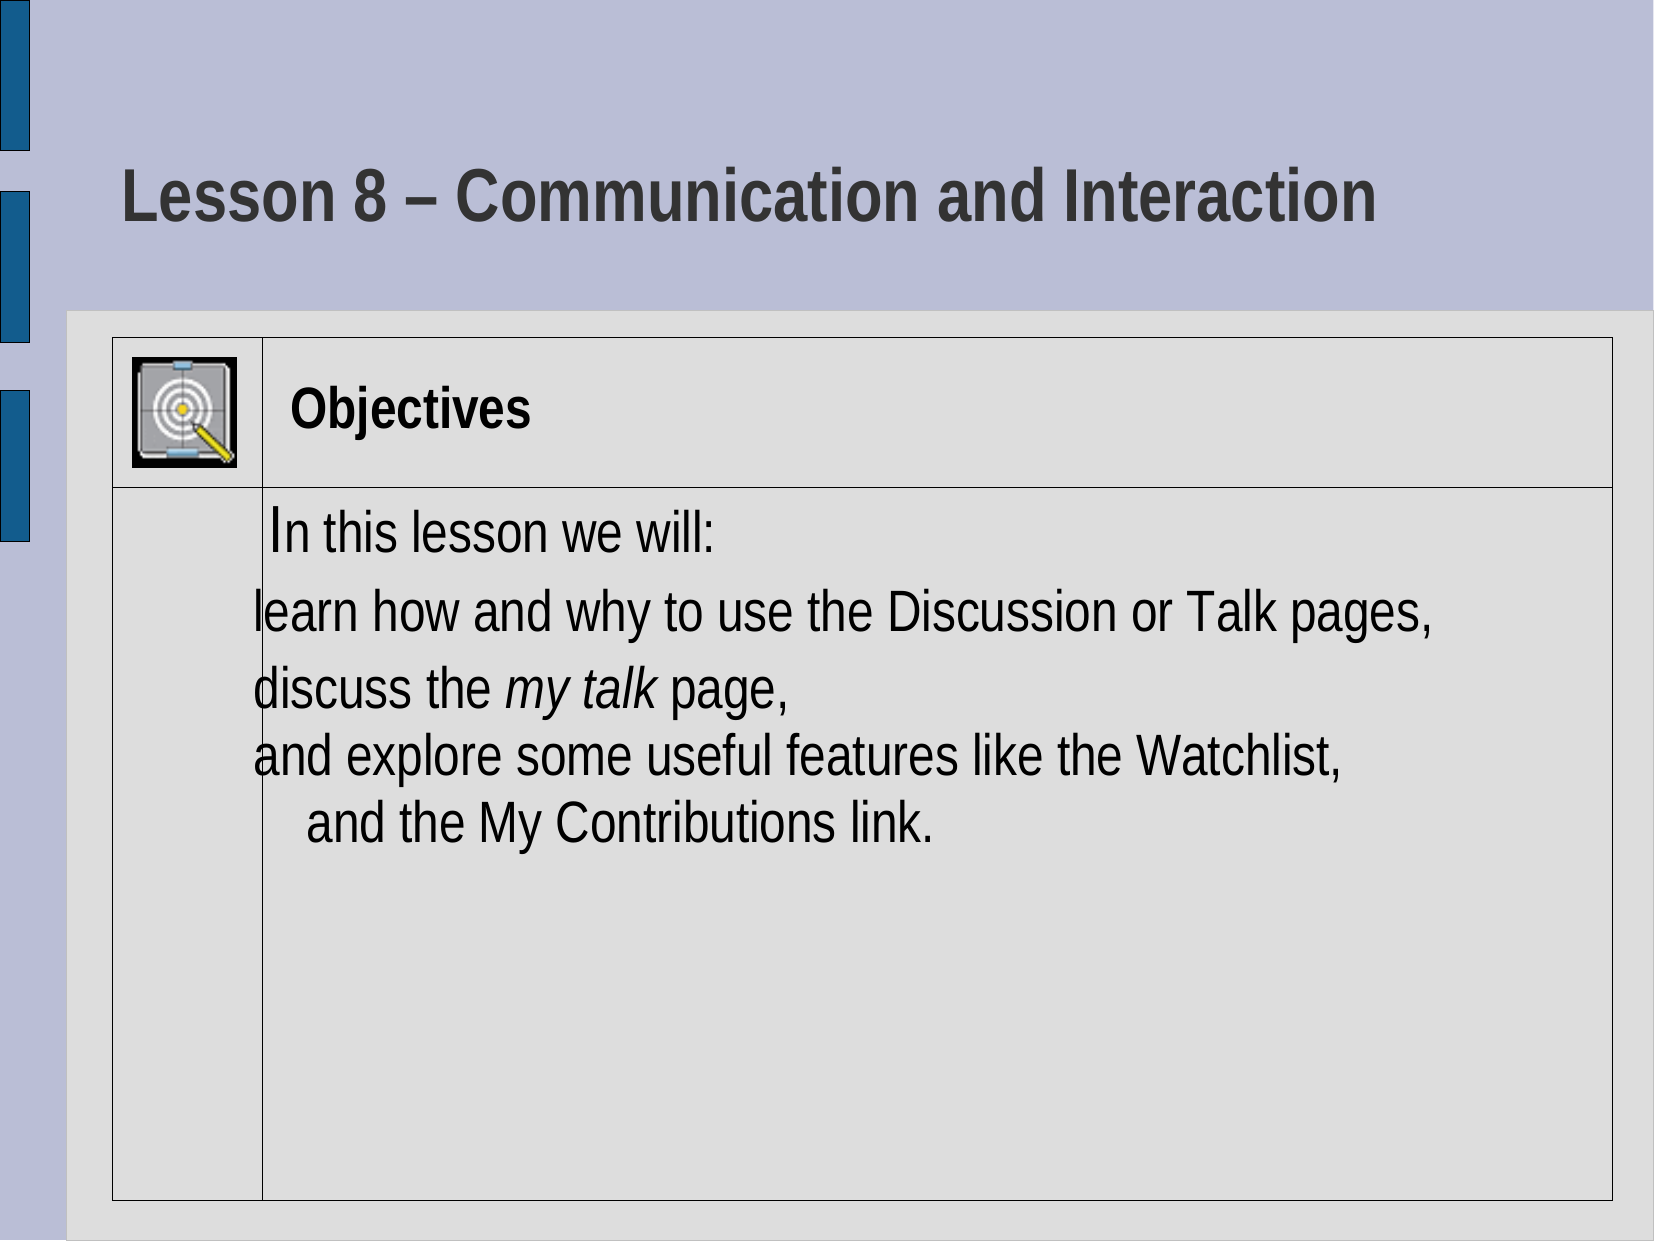

# Lesson 8 – Communication and Interaction
Objectives
 In this lesson we will:
learn how and why to use the Discussion or Talk pages,
discuss the my talk page,
and explore some useful features like the Watchlist,
 and the My Contributions link.